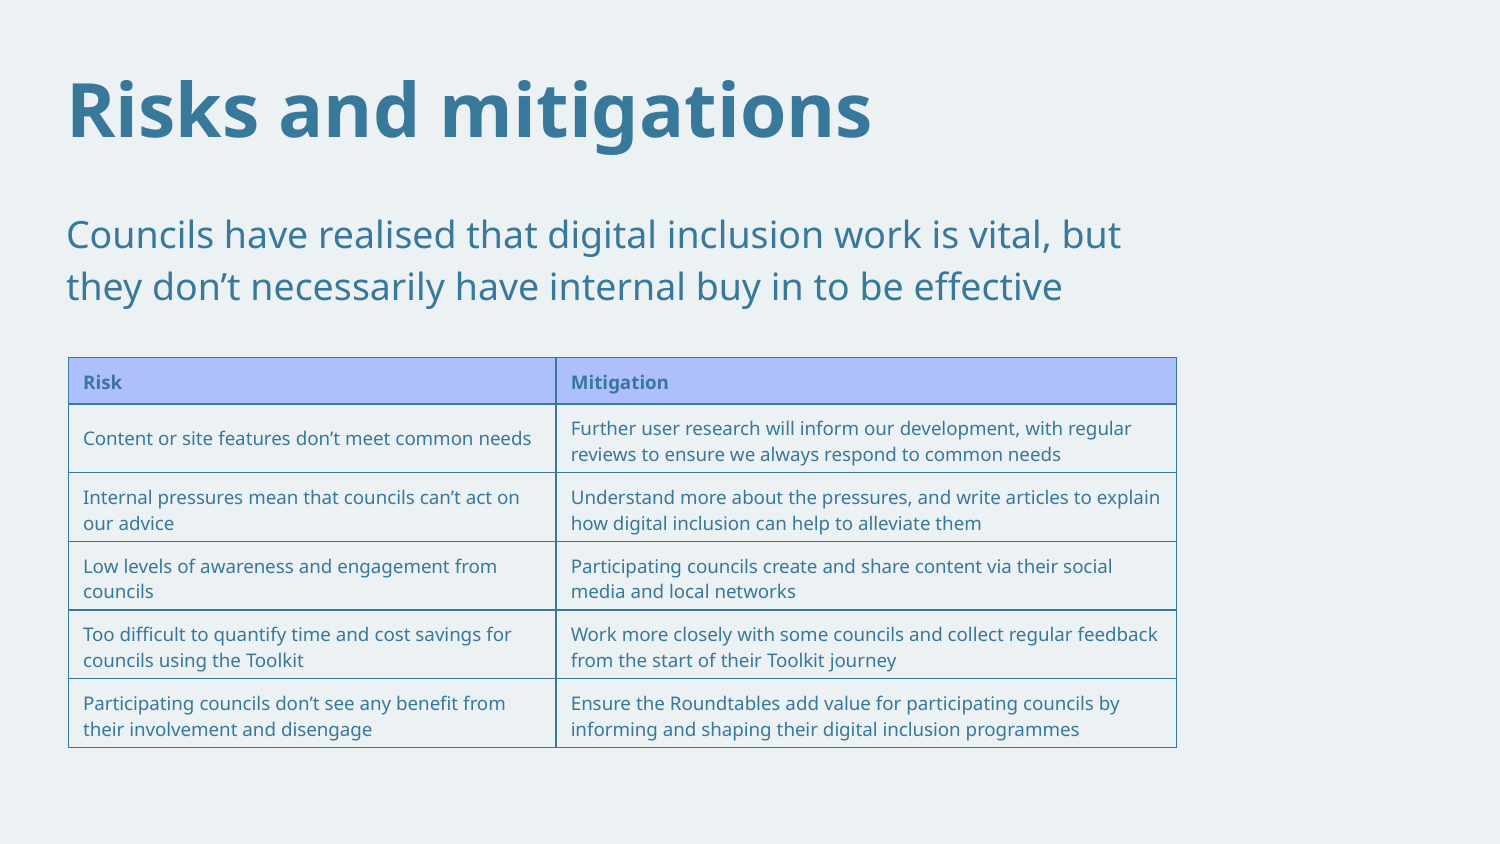

# Risks and mitigations
Councils have realised that digital inclusion work is vital, but they don’t necessarily have internal buy in to be effective
| Risk | Mitigation |
| --- | --- |
| Content or site features don’t meet common needs | Further user research will inform our development, with regular reviews to ensure we always respond to common needs |
| Internal pressures mean that councils can’t act on our advice | Understand more about the pressures, and write articles to explain how digital inclusion can help to alleviate them |
| Low levels of awareness and engagement from councils | Participating councils create and share content via their social media and local networks |
| Too difficult to quantify time and cost savings for councils using the Toolkit | Work more closely with some councils and collect regular feedback from the start of their Toolkit journey |
| Participating councils don’t see any benefit from their involvement and disengage | Ensure the Roundtables add value for participating councils by informing and shaping their digital inclusion programmes |